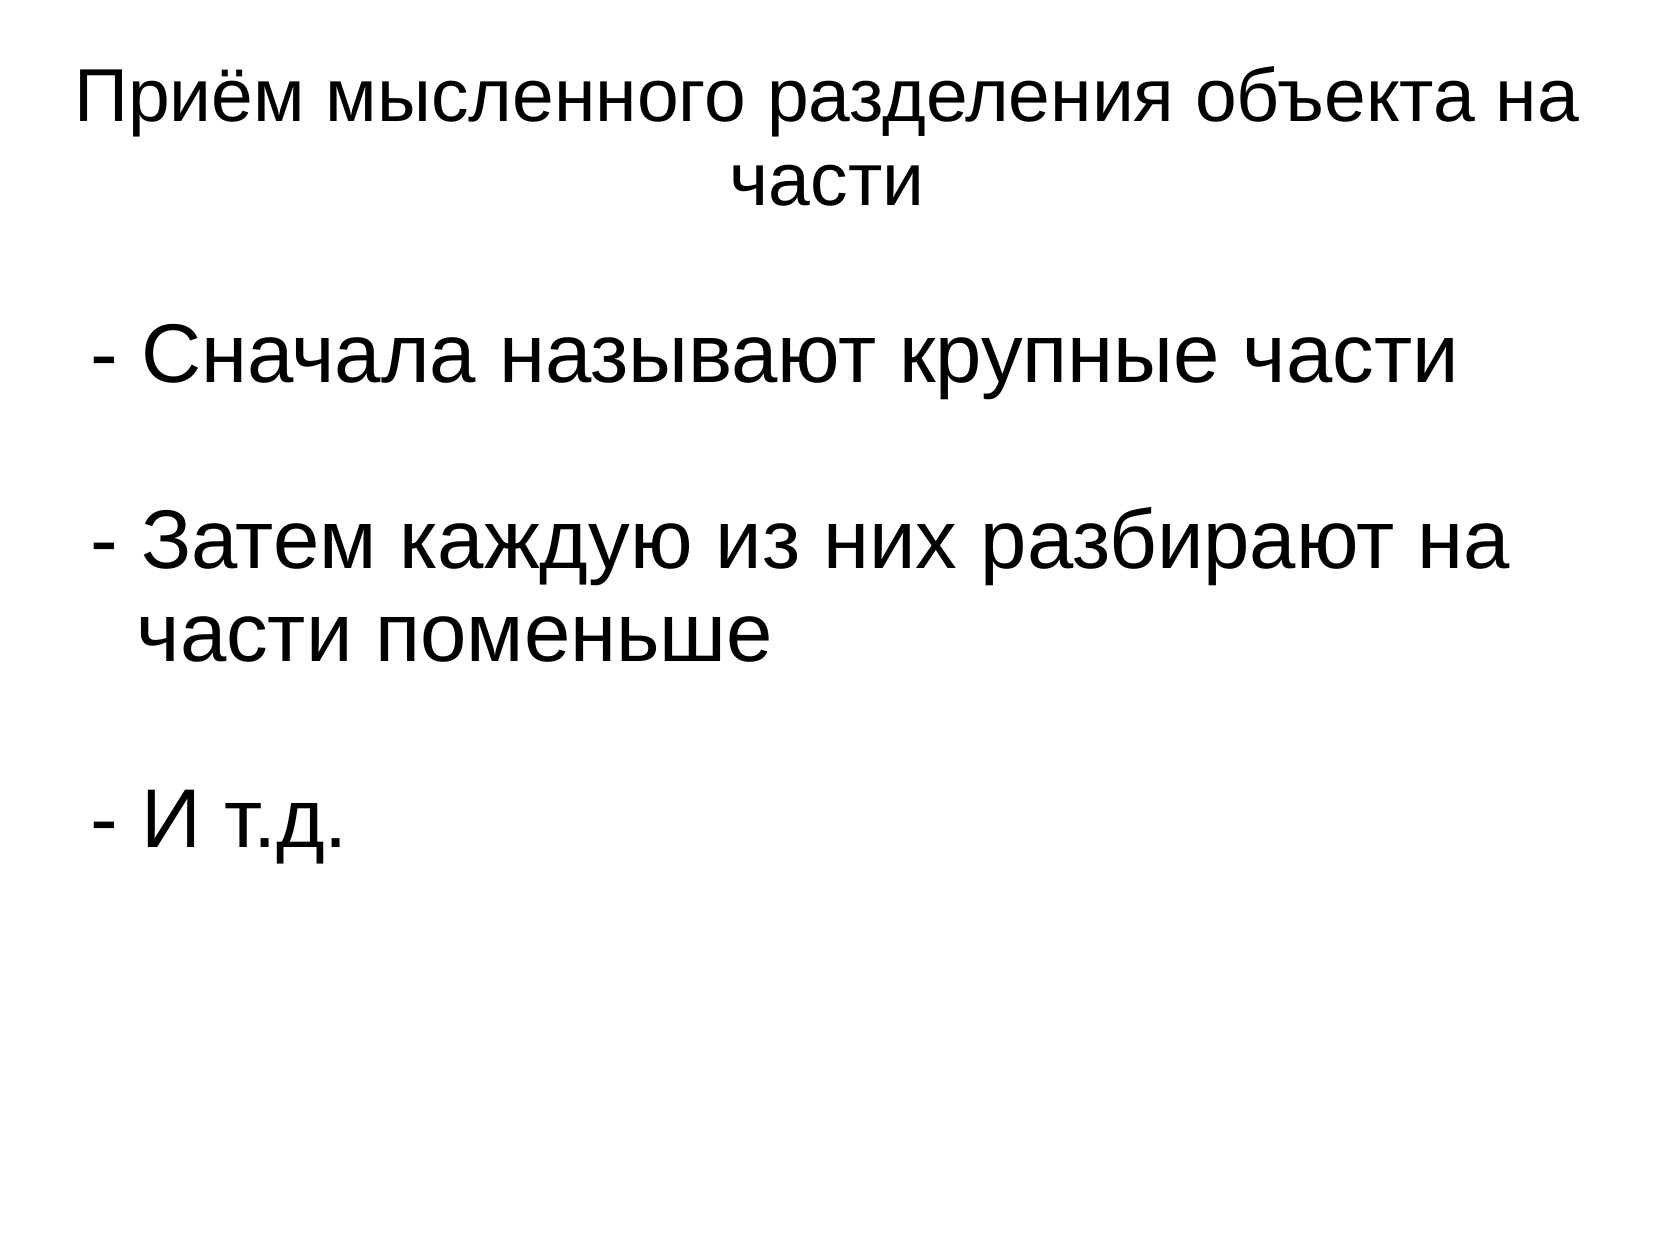

Приём мысленного разделения объекта на части
- Сначала называют крупные части
- Затем каждую из них разбирают на части поменьше
- И т.д.